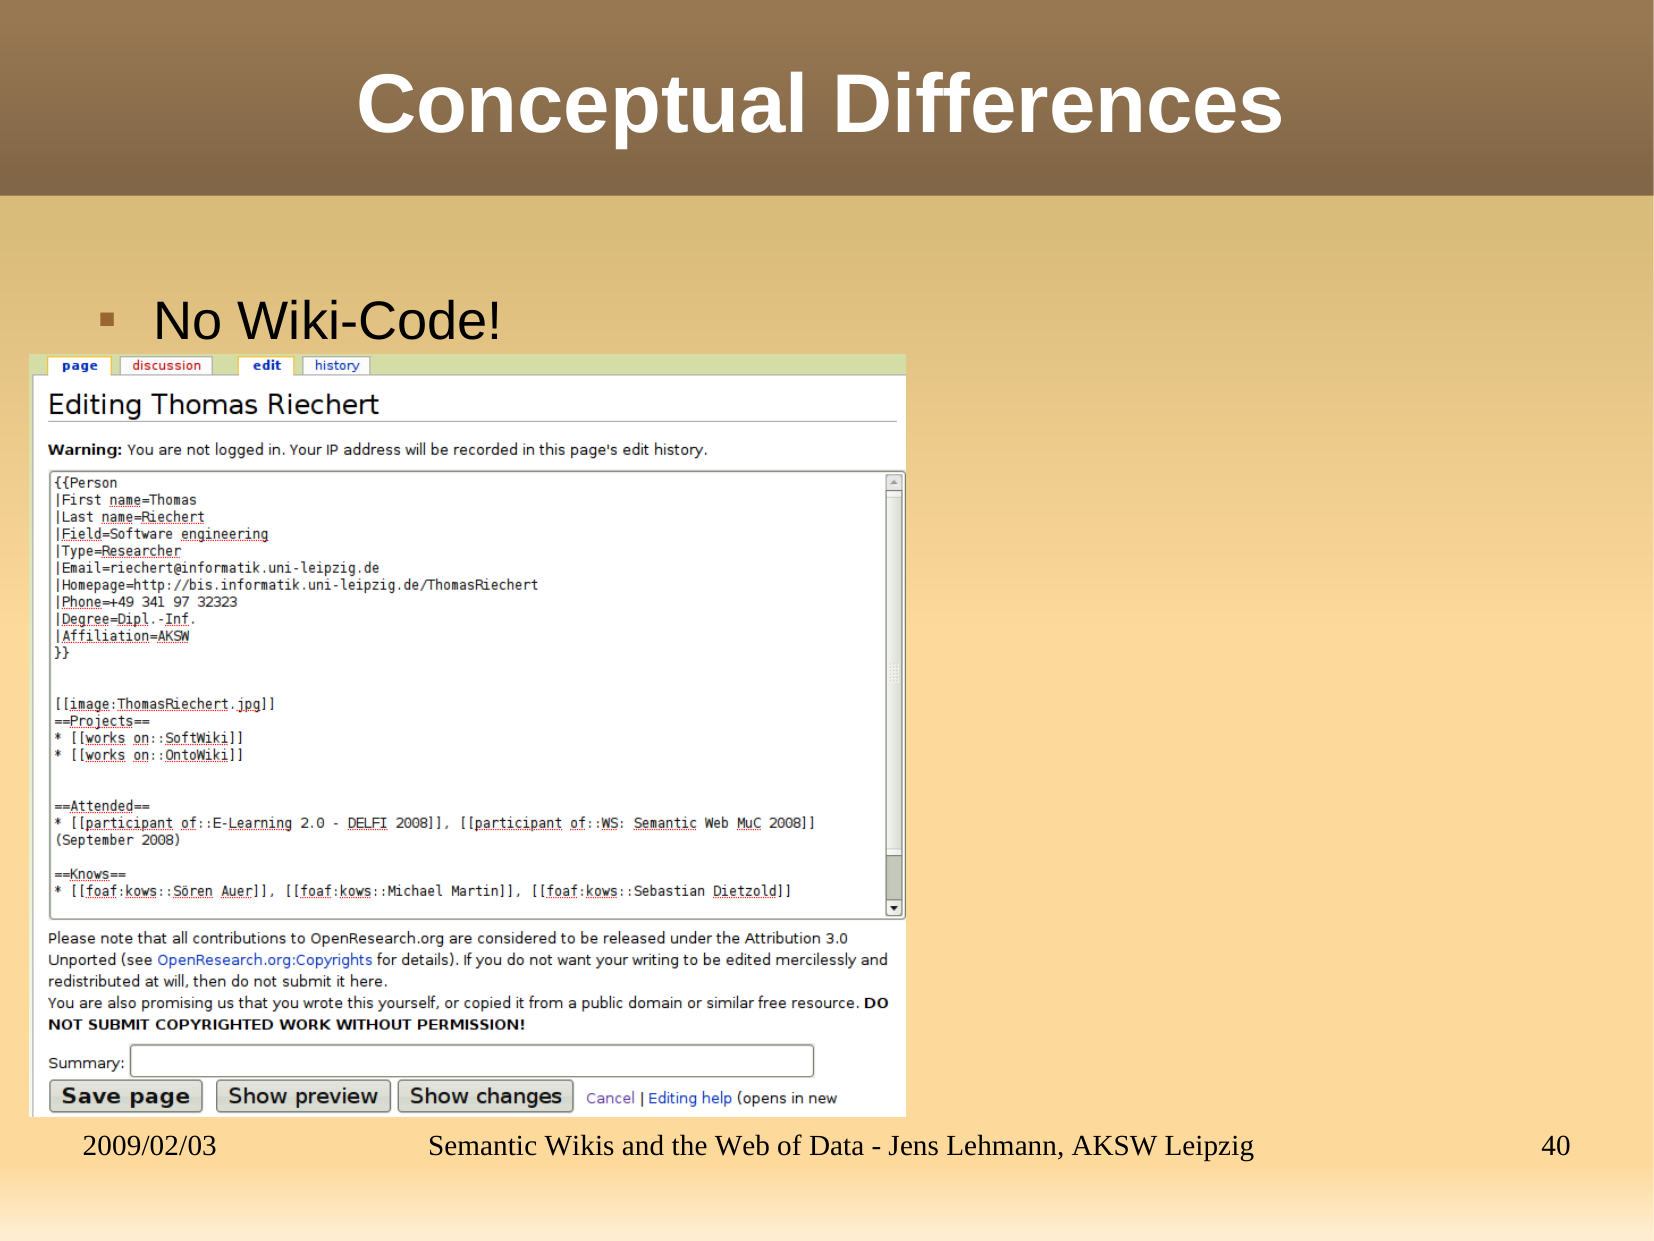

# Conceptual Differences
No Wiki-Code!
2009/02/03
Semantic Wikis and the Web of Data - Jens Lehmann, AKSW Leipzig
40